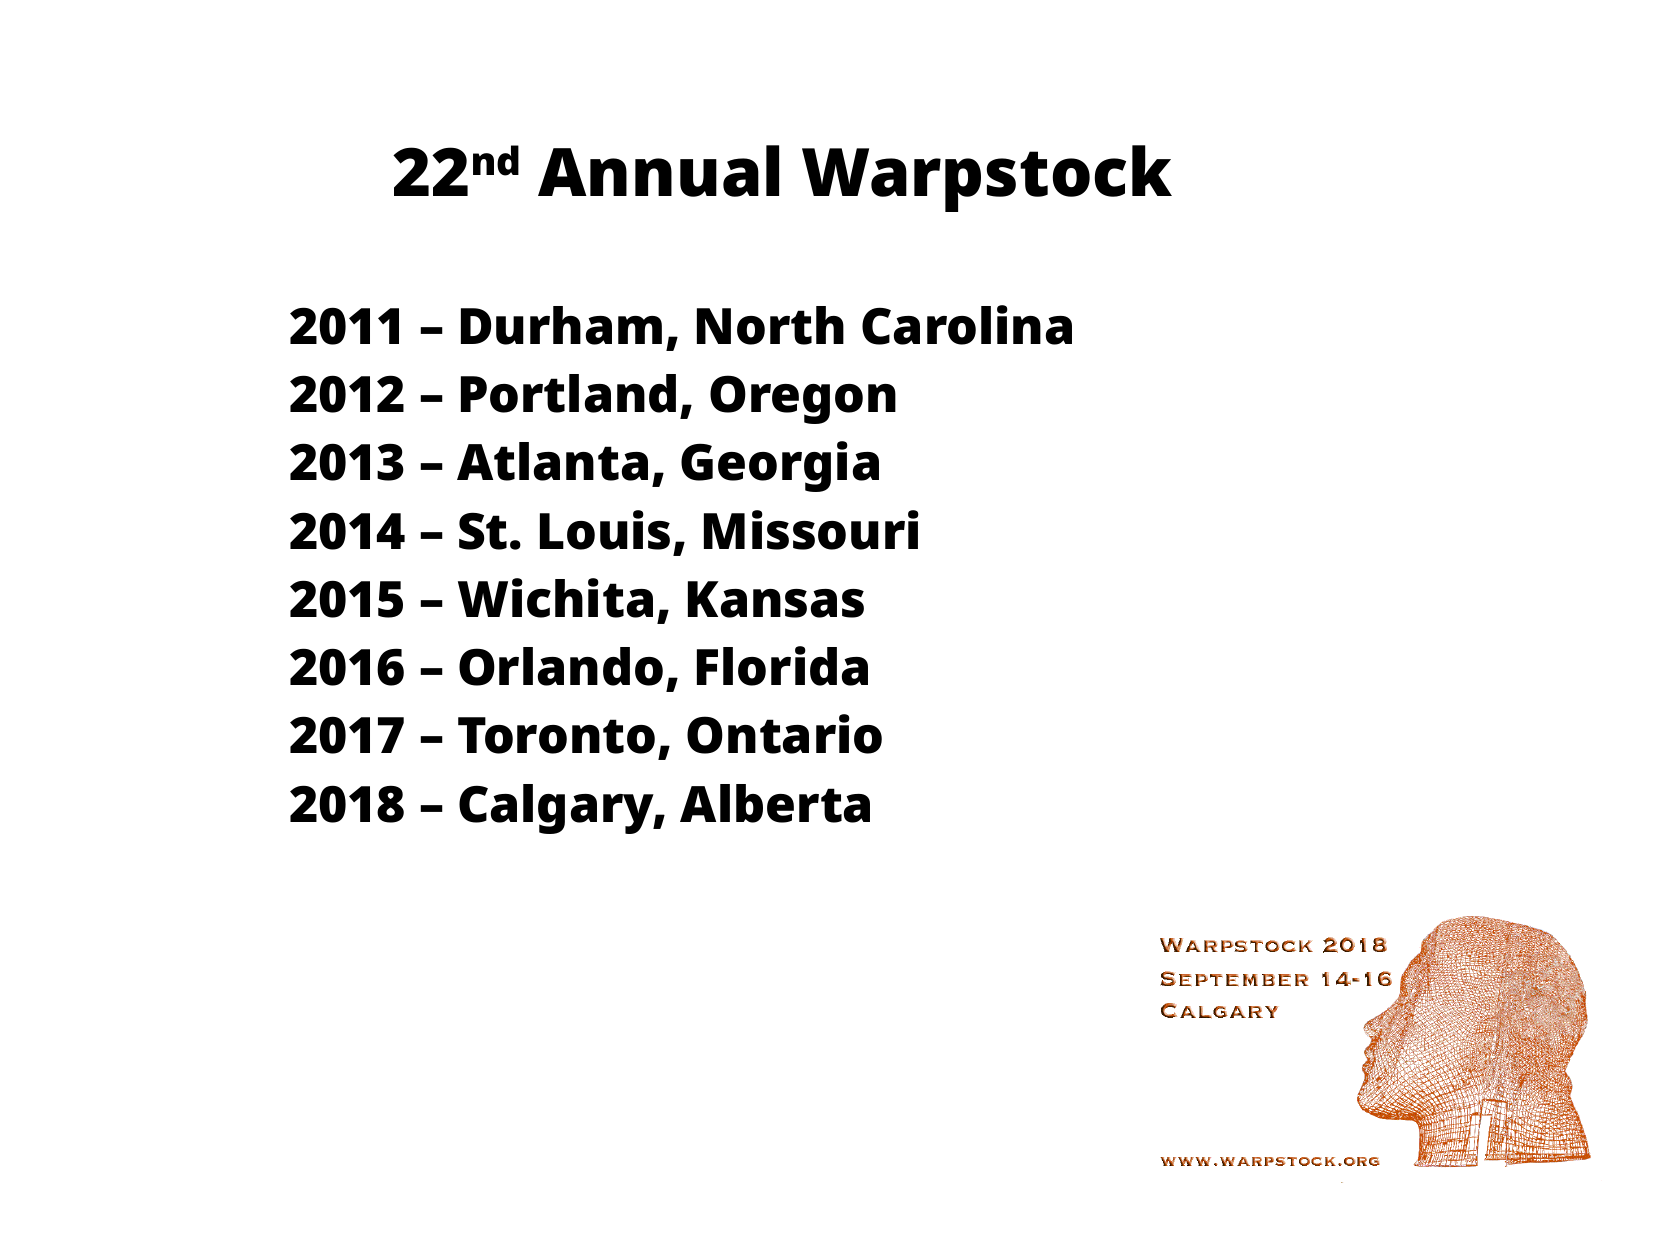

22nd Annual Warpstock
2011 – Durham, North Carolina
2012 – Portland, Oregon
2013 – Atlanta, Georgia
2014 – St. Louis, Missouri
2015 – Wichita, Kansas
2016 – Orlando, Florida
2017 – Toronto, Ontario
2018 – Calgary, Alberta